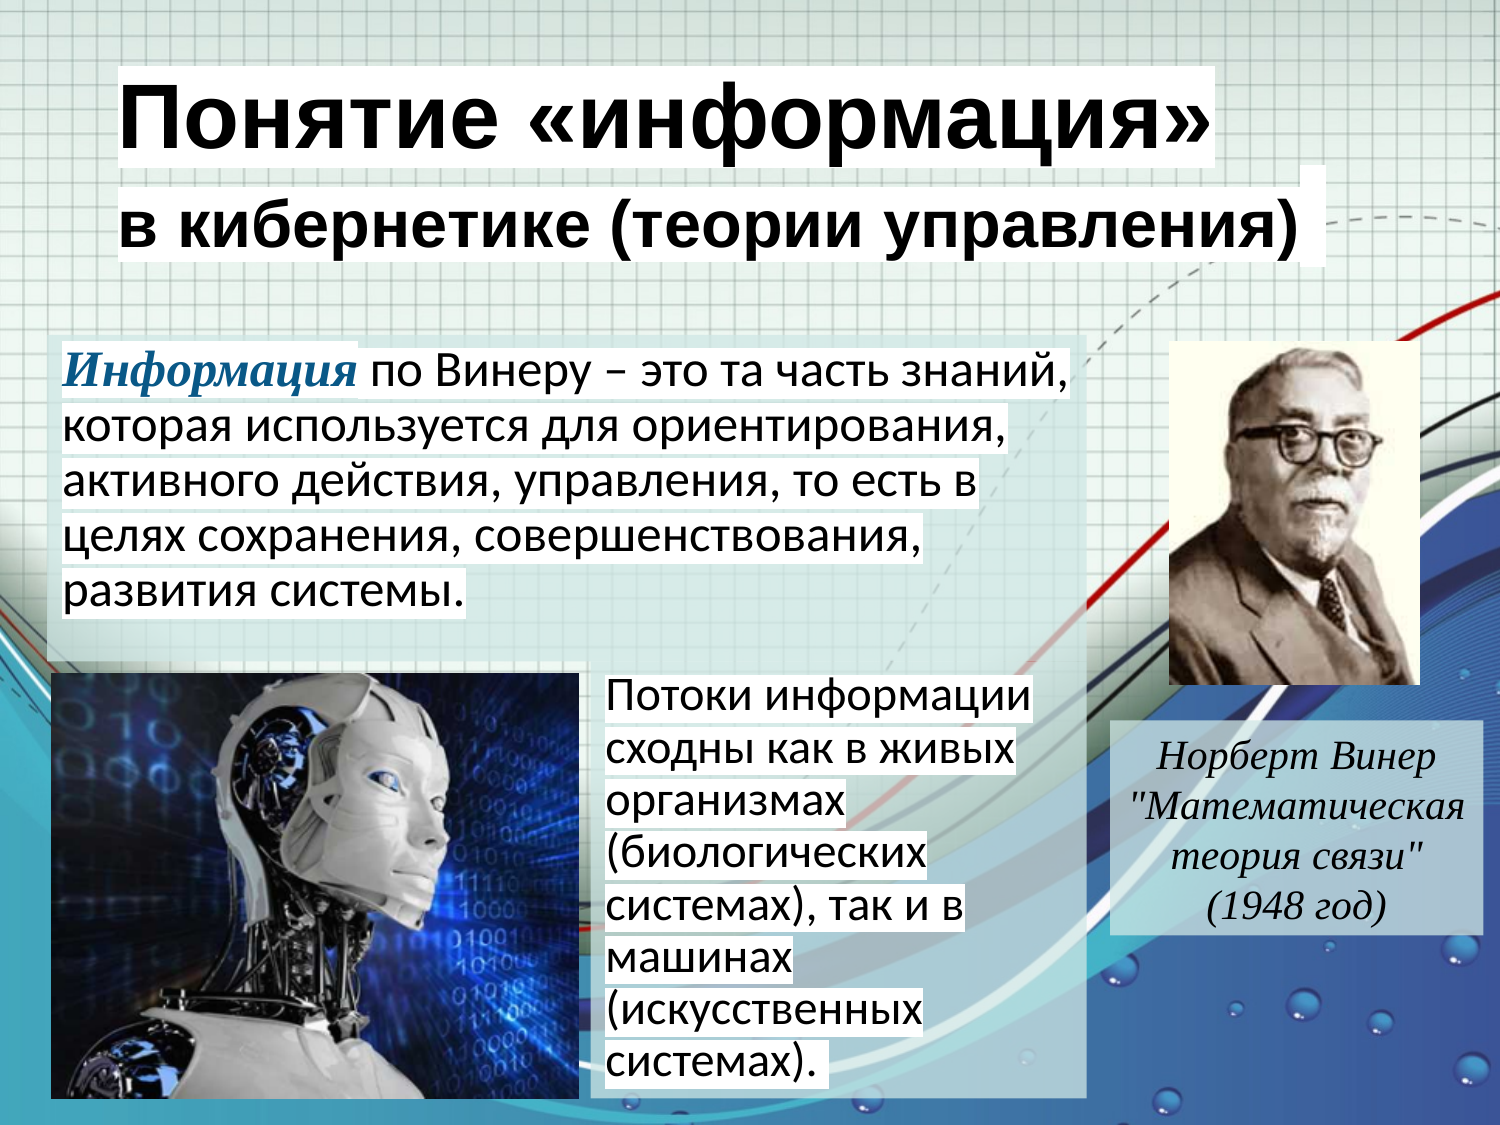

# Понятие «информация» в кибернетике (теории управления)
Информация по Винеру – это та часть знаний, которая используется для ориентирования, активного действия, управления, то есть в целях сохранения, совершенствования, развития системы.
Потоки информации сходны как в живых организмах (биологических системах), так и в машинах (искусственных системах).
Норберт Винер "Математическая теория связи" (1948 год)